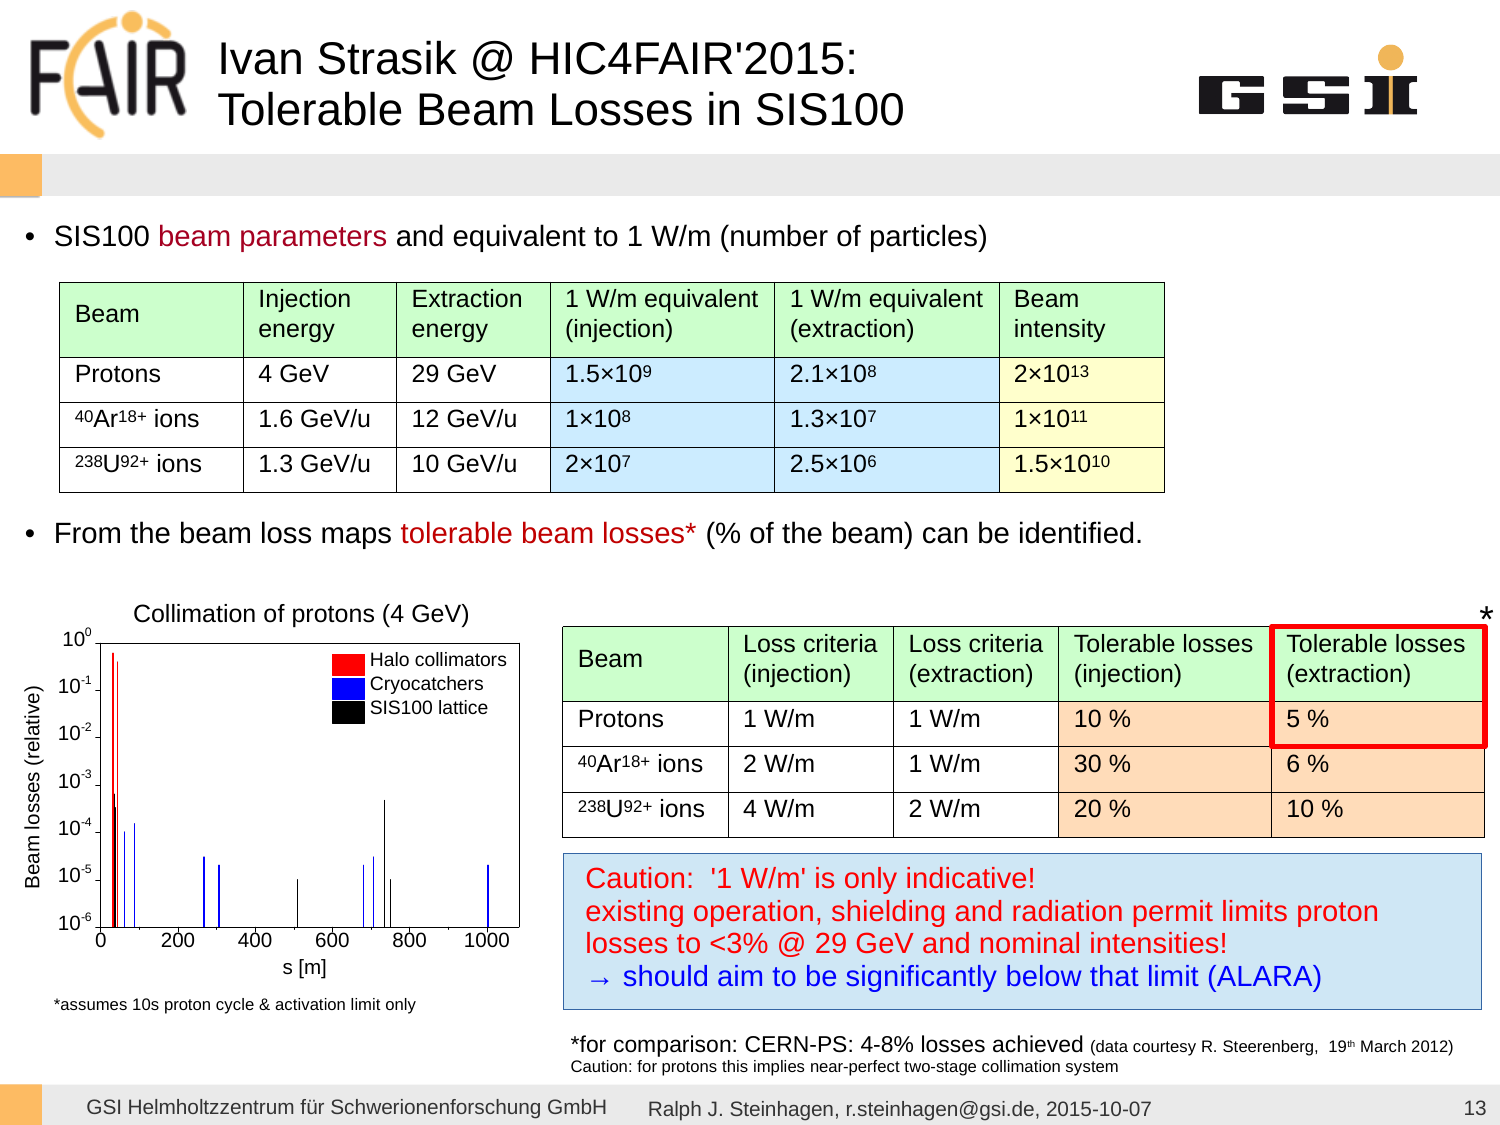

# Ivan Strasik @ HIC4FAIR'2015: Tolerable Beam Losses in SIS100
•
SIS100 beam parameters and equivalent to 1 W/m (number of particles)
Injection
Extraction
1 W/m equivalent
1 W/m equivalent
Beam
Beam
energy
energy
(injection)
(extraction)
intensity
Protons
4 GeV
29 GeV
1.5×10
2.1×10
2×10
9
8
13
Ar
ions
1.6 GeV/u
12 GeV/u
1×10
1.3×10
1×10
40
18+
8
7
11
U
ions
1.3 GeV/u
10 GeV/u
2×10
2.5×10
1.5×10
238
92+
7
6
10
•
From the beam loss maps tolerable beam losses* (% of the beam) can be identified.
*
Collimation of protons (4 GeV)
0
Loss criteria
Loss criteria
Tolerable losses
Tolerable losses
Beam
(injection)
(extraction)
(injection)
(extraction)
Protons
1 W/m
1 W/m
10 %
5 %
Ar
ions
2 W/m
1 W/m
30 %
6 %
40
18+
U
ions
4 W/m
2 W/m
20 %
10 %
238
92+
10
 Halo collimators
-1
 Cryocatchers
10
 SIS100 lattice
-2
10
-3
10
Beam losses (relative)
-4
10
Caution: '1 W/m' is only indicative!
existing operation, shielding and radiation permit limits proton losses to <3% @ 29 GeV and nominal intensities!
→ should aim to be significantly below that limit (ALARA)
-5
10
-6
10
0
200
400
600
800
1000
s [m]
*assumes 10s proton cycle & activation limit only
*for comparison: CERN-PS: 4-8% losses achieved (data courtesy R. Steerenberg, 19th March 2012)
Caution: for protons this implies near-perfect two-stage collimation system